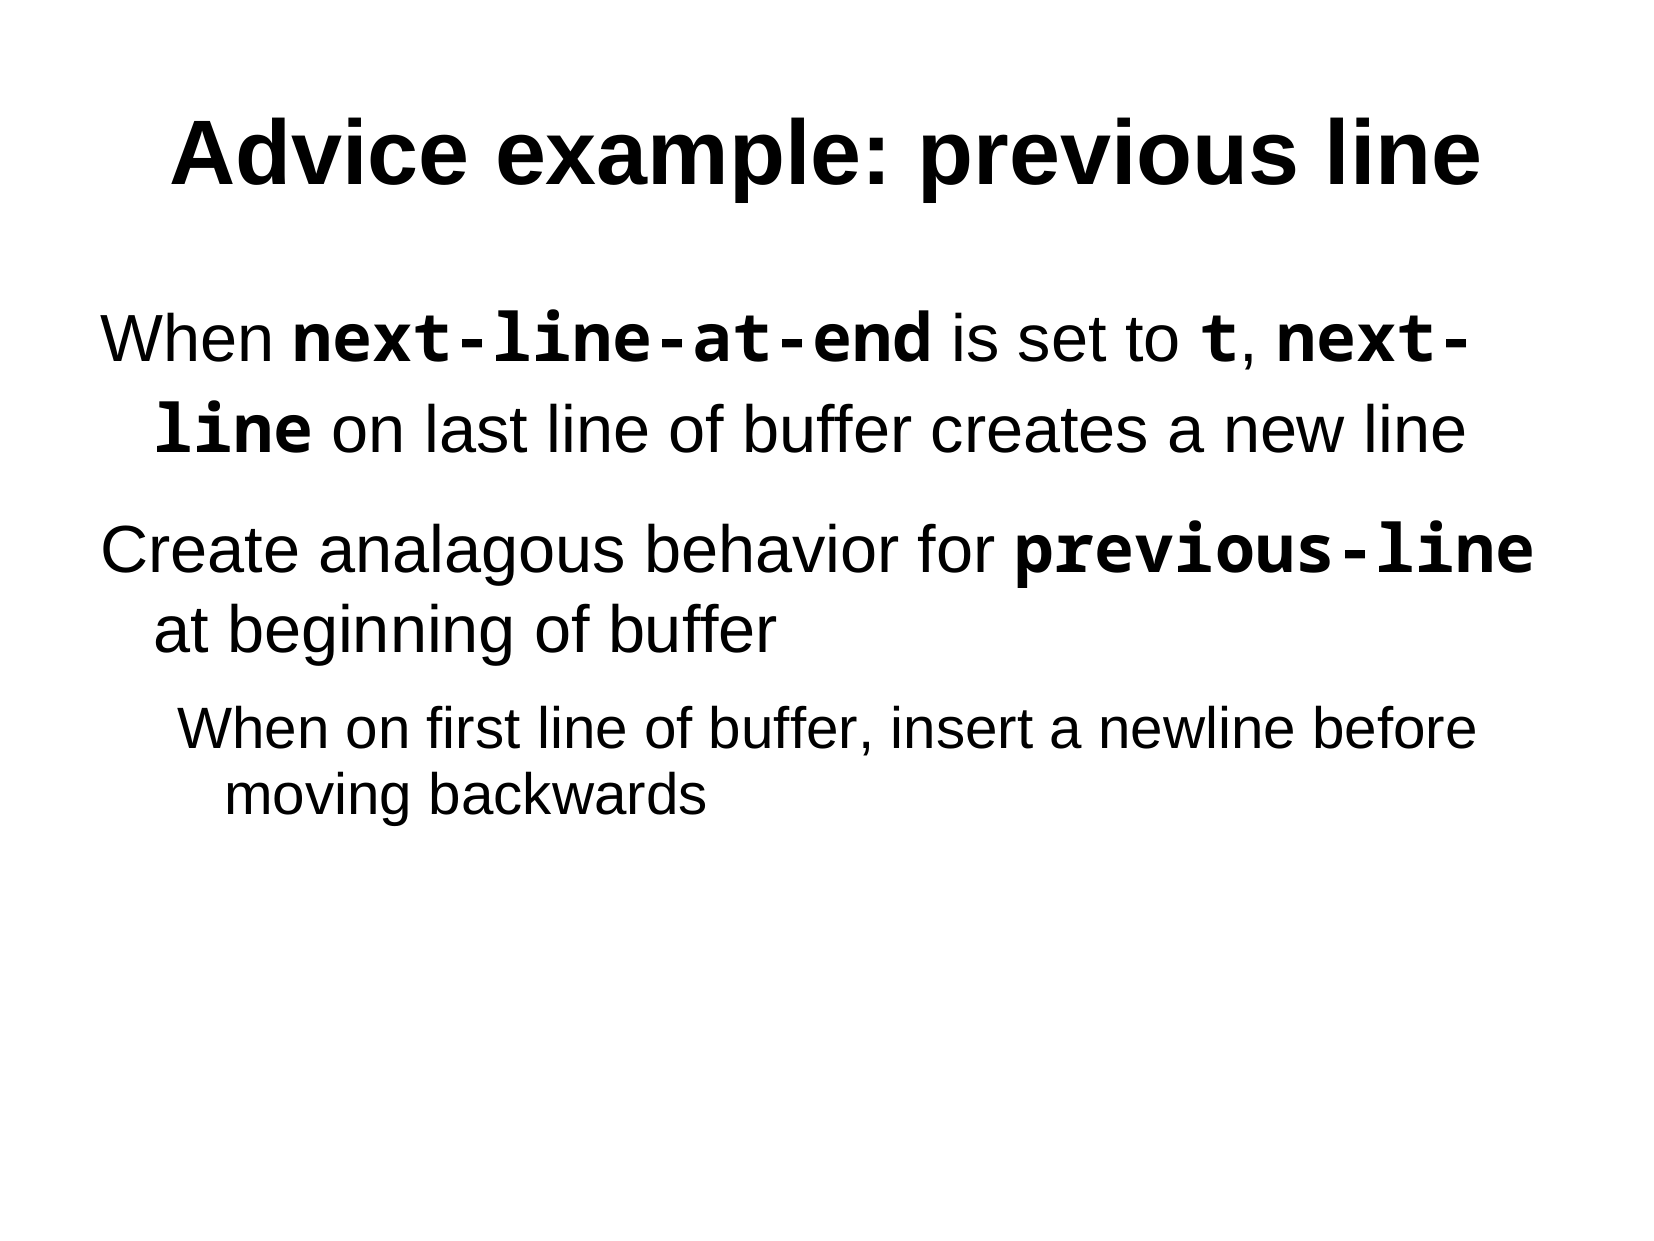

# Advice example: previous line
When next-line-at-end is set to t, next-line on last line of buffer creates a new line
Create analagous behavior for previous-line at beginning of buffer
When on first line of buffer, insert a newline before moving backwards